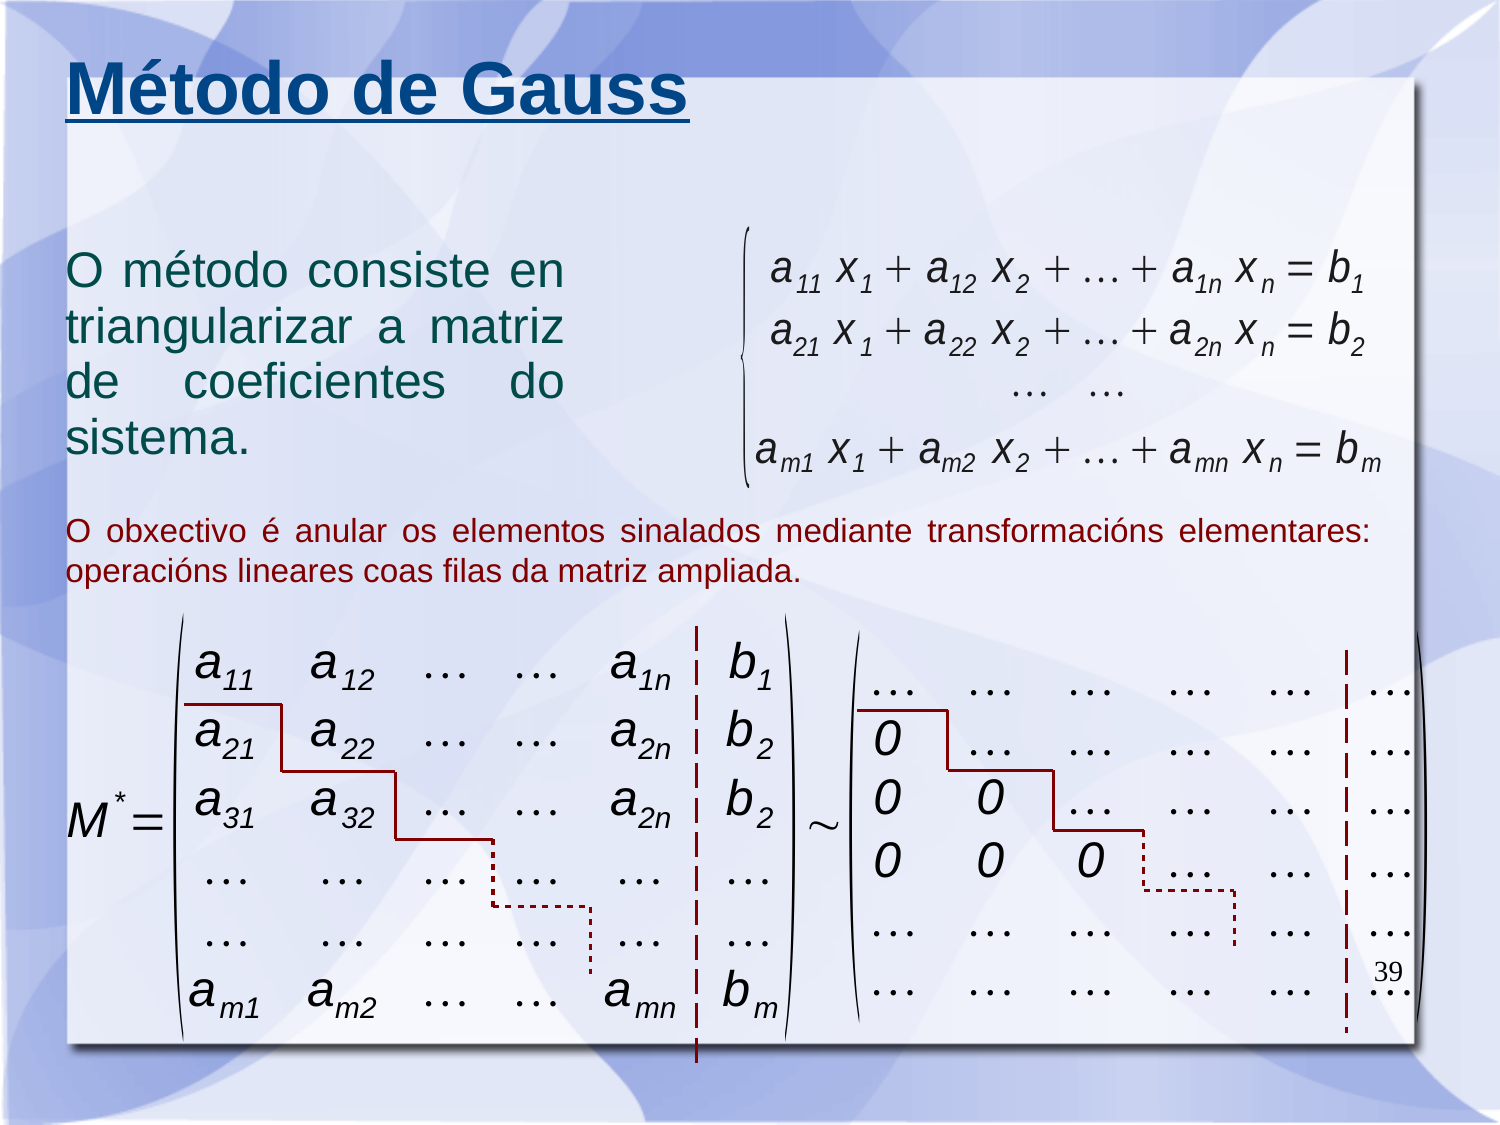

# Método de Gauss
O método consiste en triangularizar a matriz de coeficientes do sistema.
O obxectivo é anular os elementos sinalados mediante transformacións elementares: operacións lineares coas filas da matriz ampliada.
39